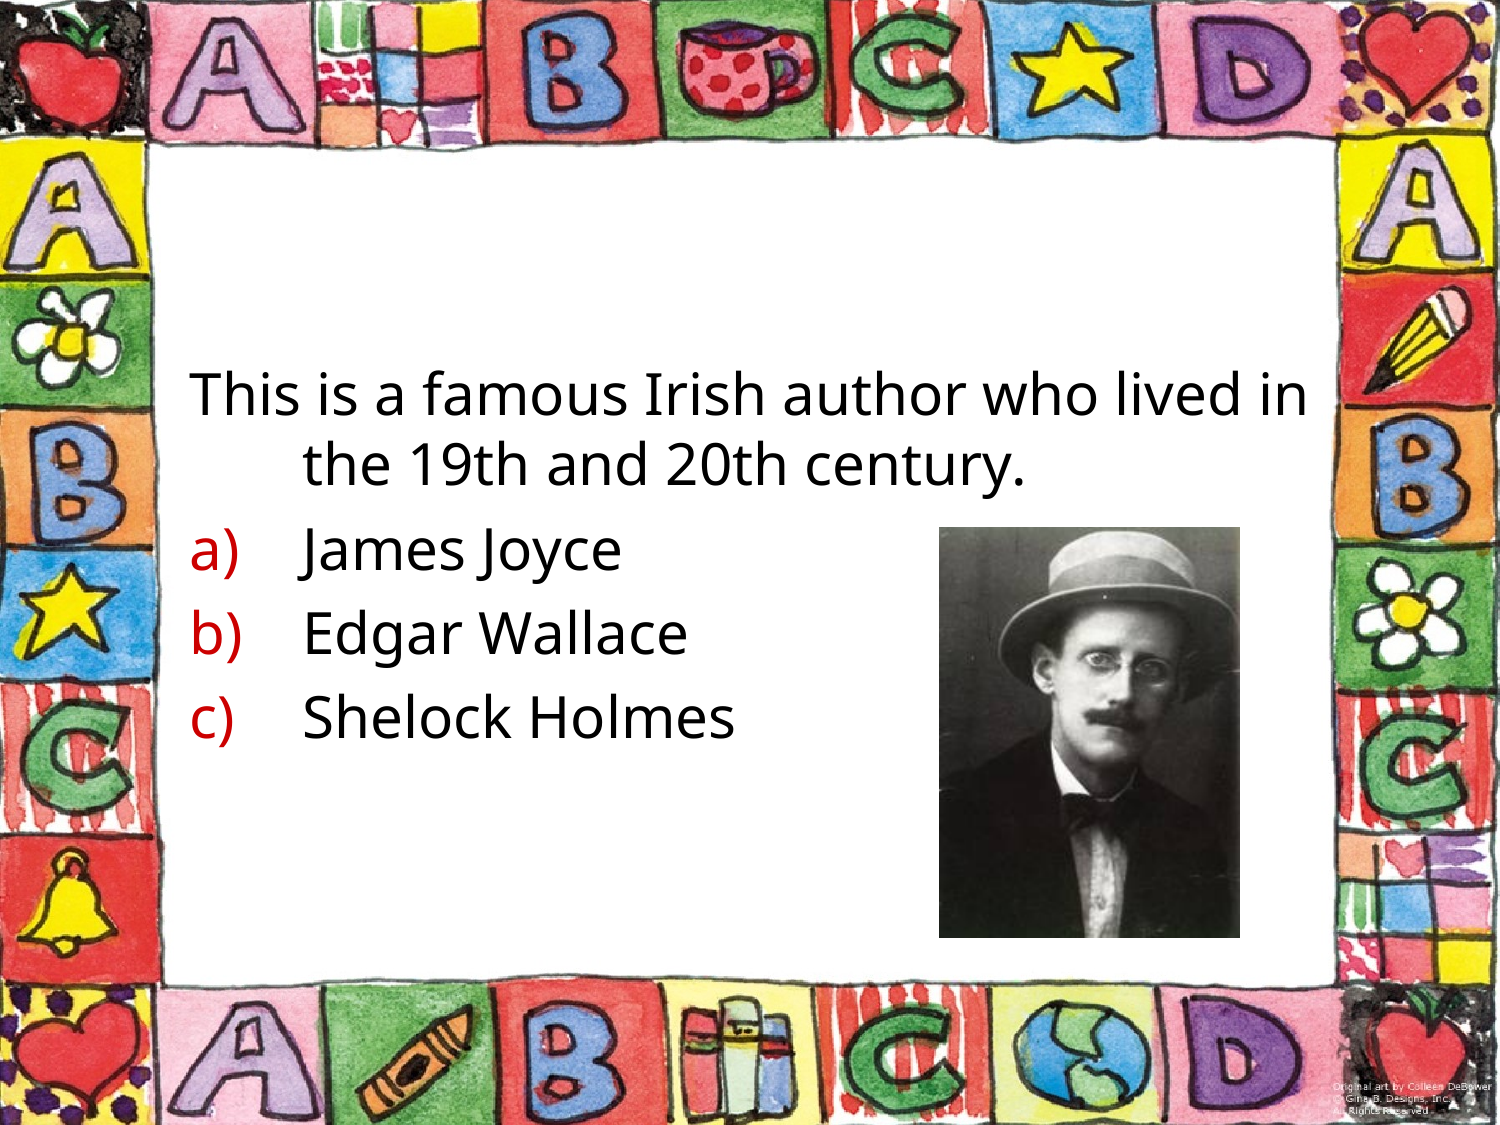

#
This is a famous Irish author who lived in the 19th and 20th century.
James Joyce
Edgar Wallace
Shelock Holmes